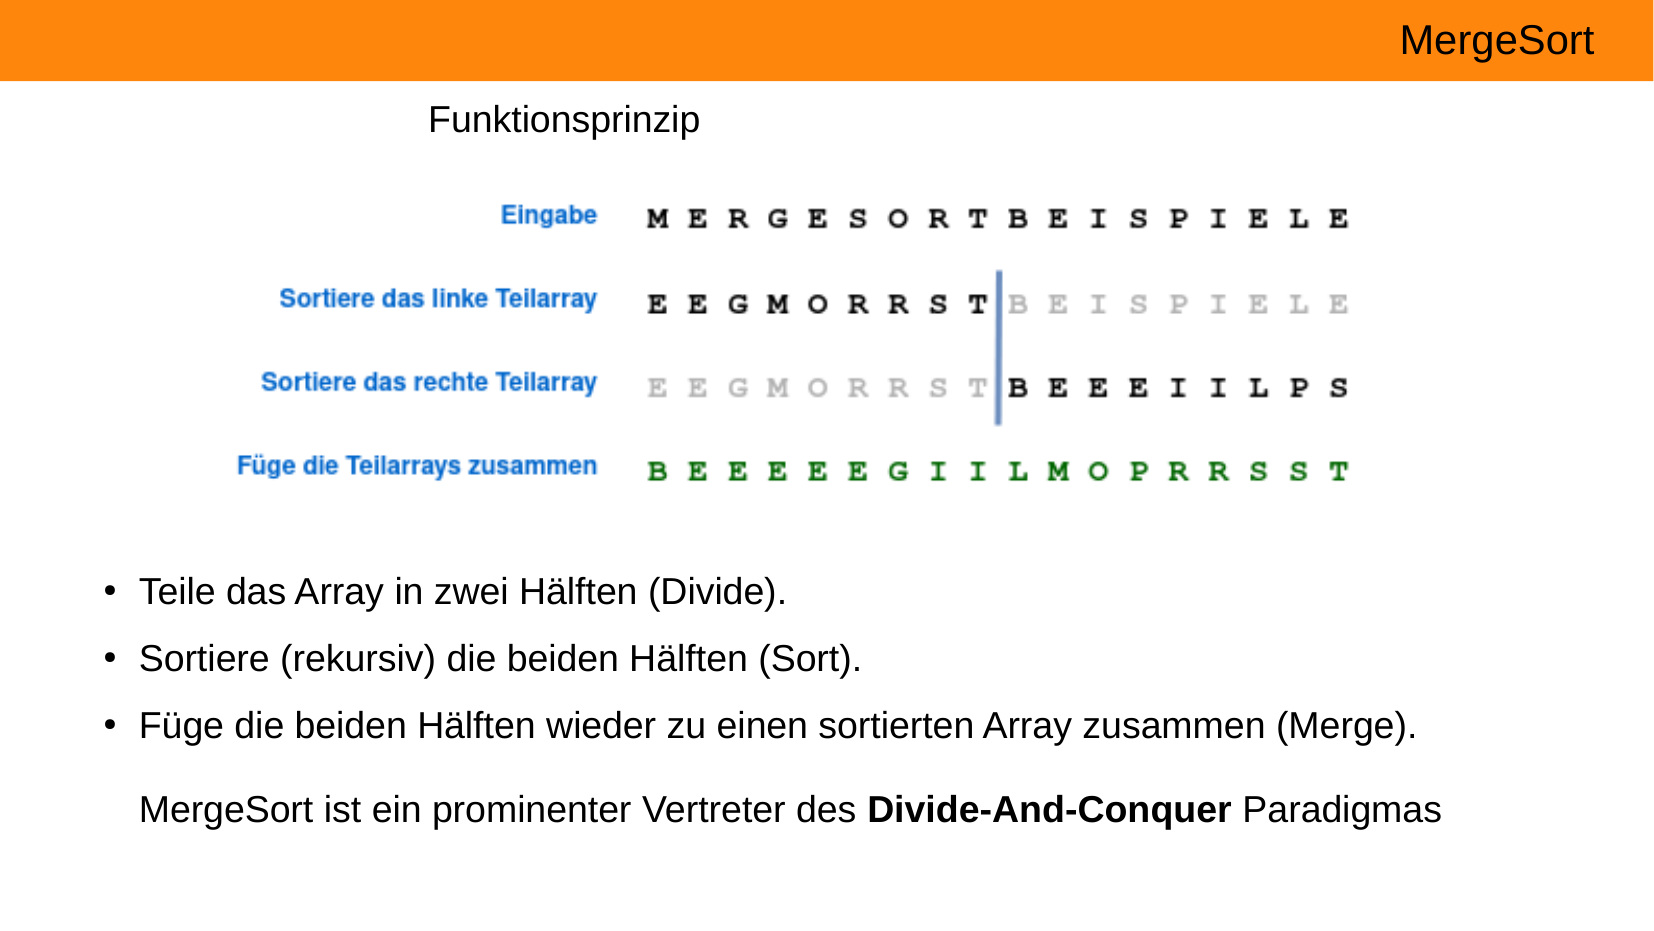

# MergeSort
Funktionsprinzip
Teile das Array in zwei Hälften (Divide).
Sortiere (rekursiv) die beiden Hälften (Sort).
Füge die beiden Hälften wieder zu einen sortierten Array zusammen (Merge).
MergeSort ist ein prominenter Vertreter des Divide-And-Conquer Paradigmas